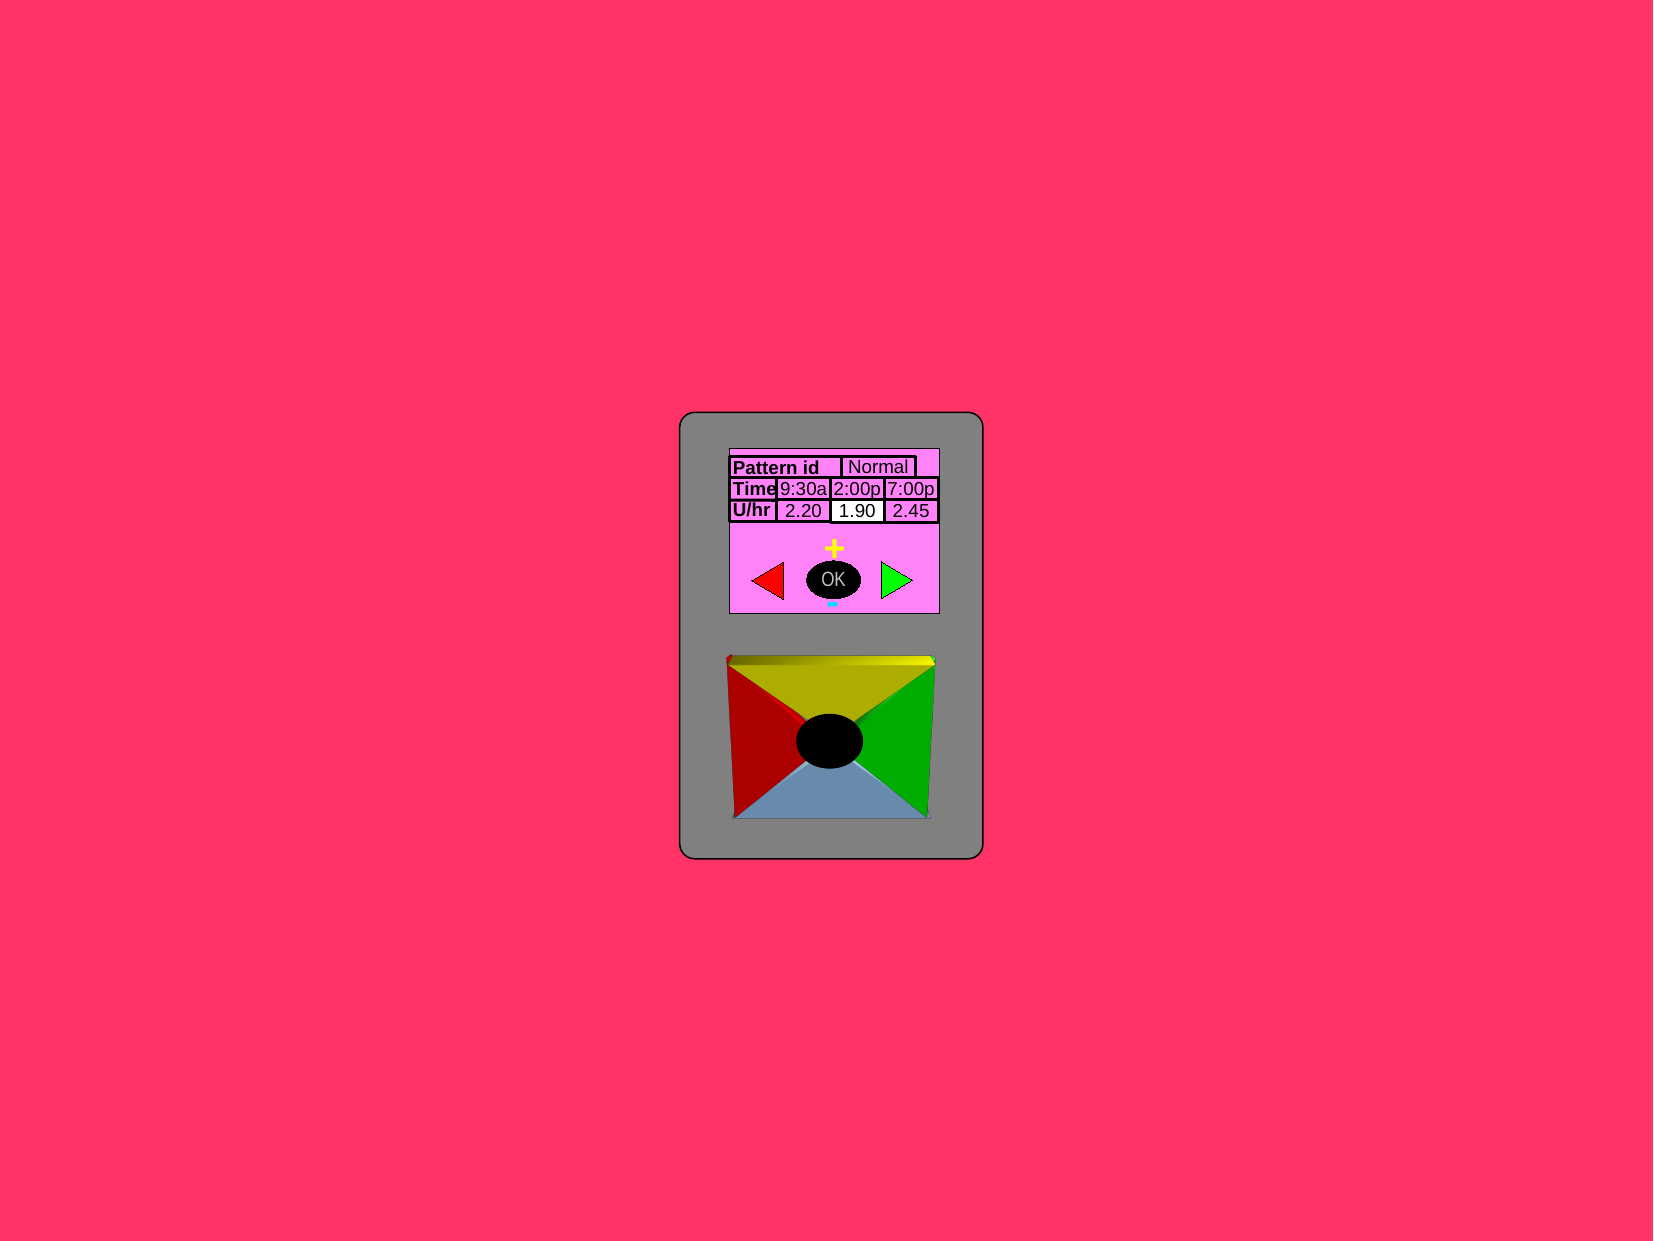

Pattern id
Time
U/hr
Normal
9:30a
2:00p
7:00p
2.20
1.90
2.45
+
OK
-